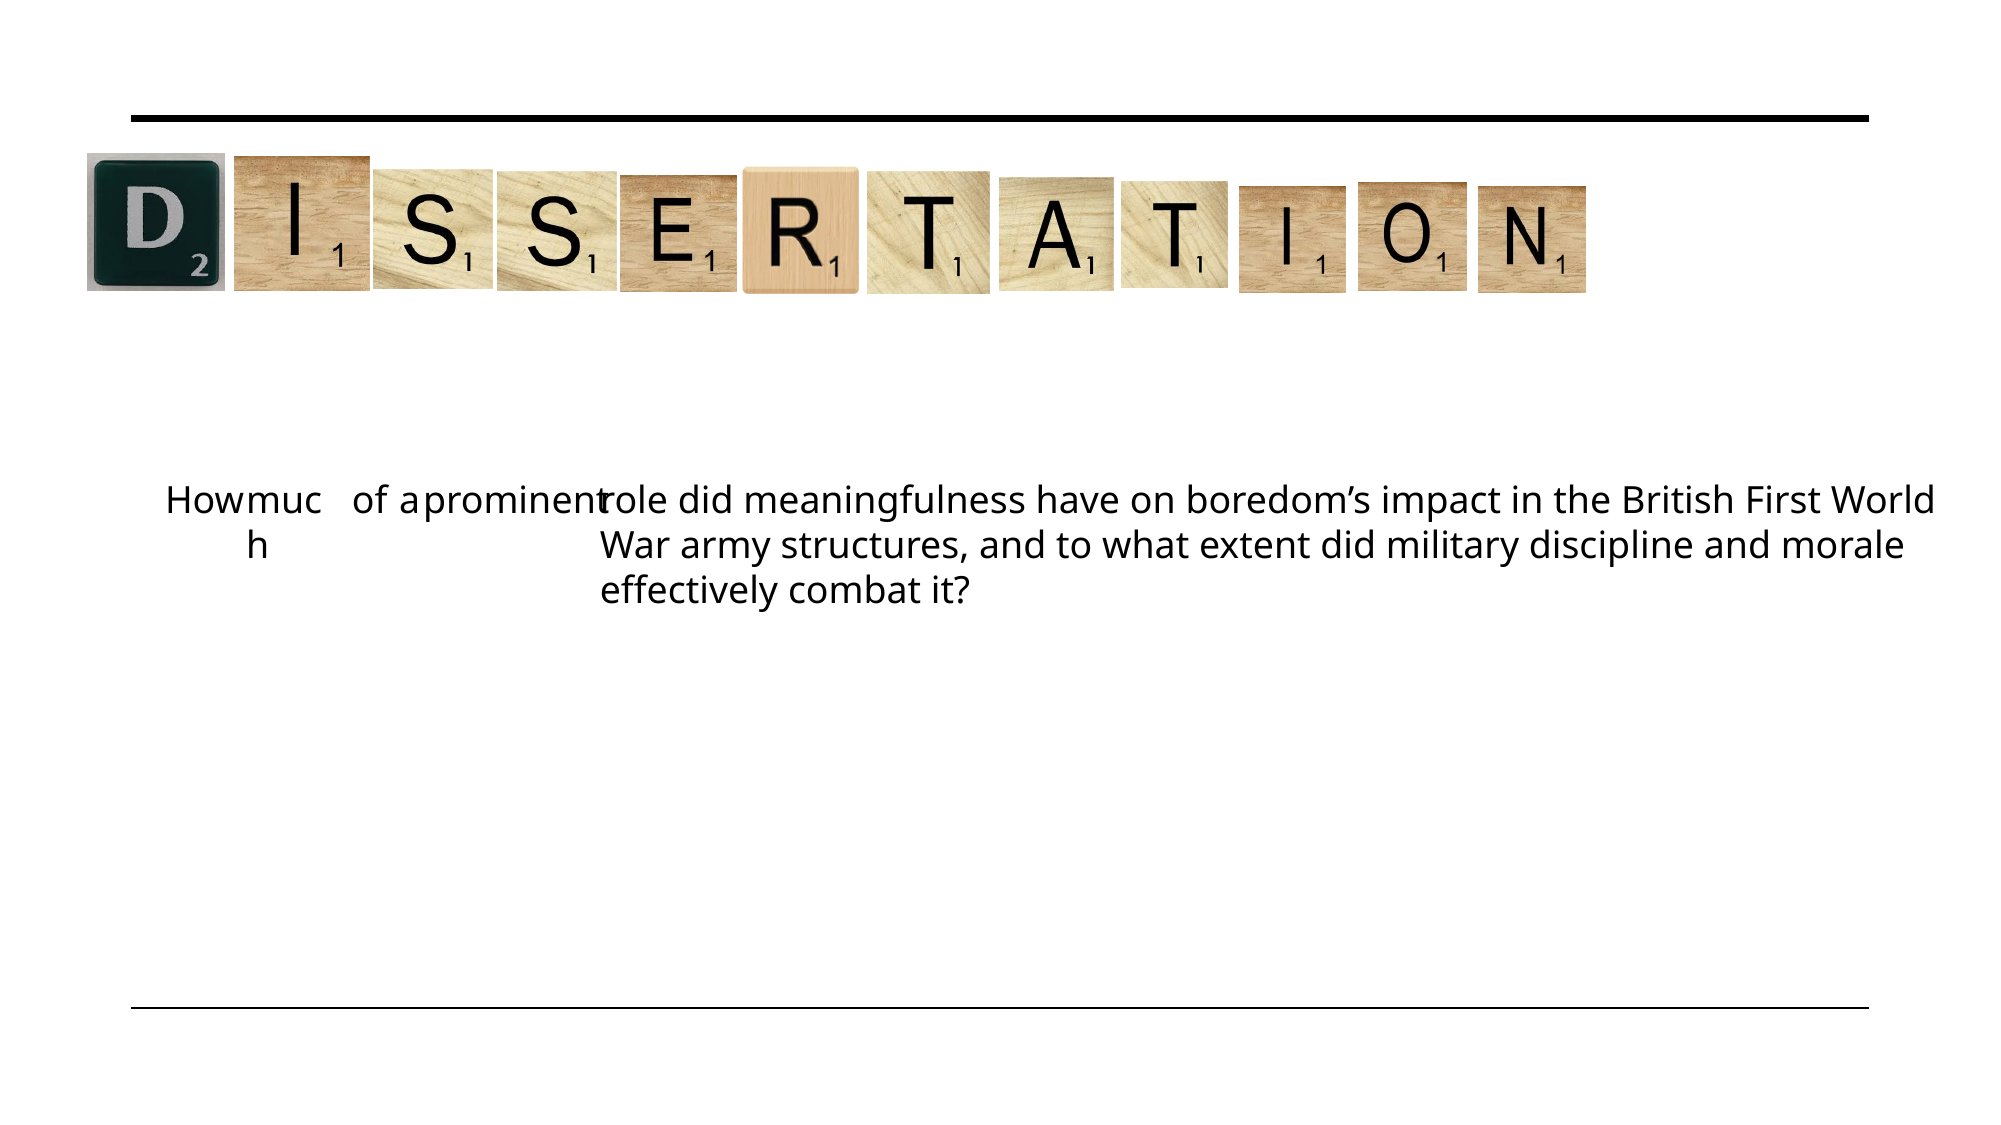

How
much
of
a
prominent
role did meaningfulness have on boredom’s impact in the British First World War army structures, and to what extent did military discipline and morale effectively combat it?